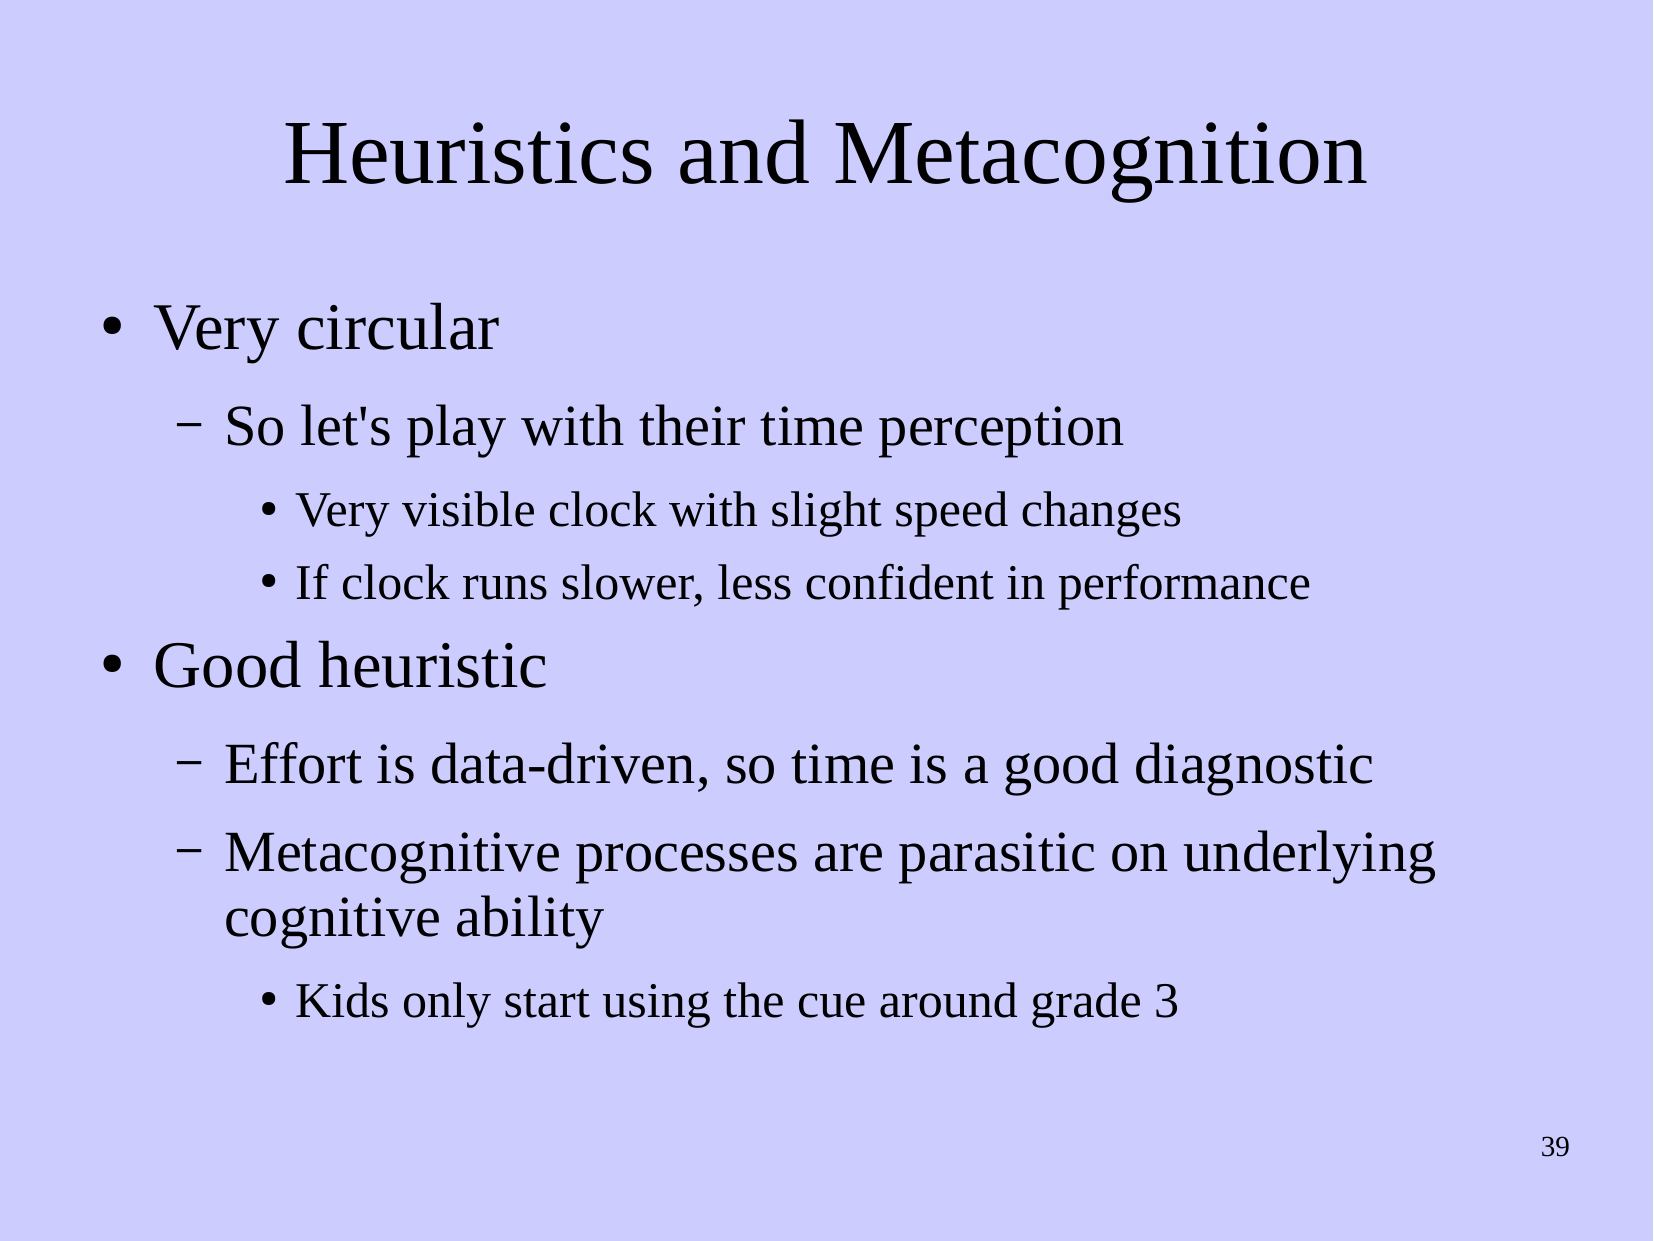

# Heuristics and Metacognition
Very circular
So let's play with their time perception
Very visible clock with slight speed changes
If clock runs slower, less confident in performance
Good heuristic
Effort is data-driven, so time is a good diagnostic
Metacognitive processes are parasitic on underlying cognitive ability
Kids only start using the cue around grade 3
39